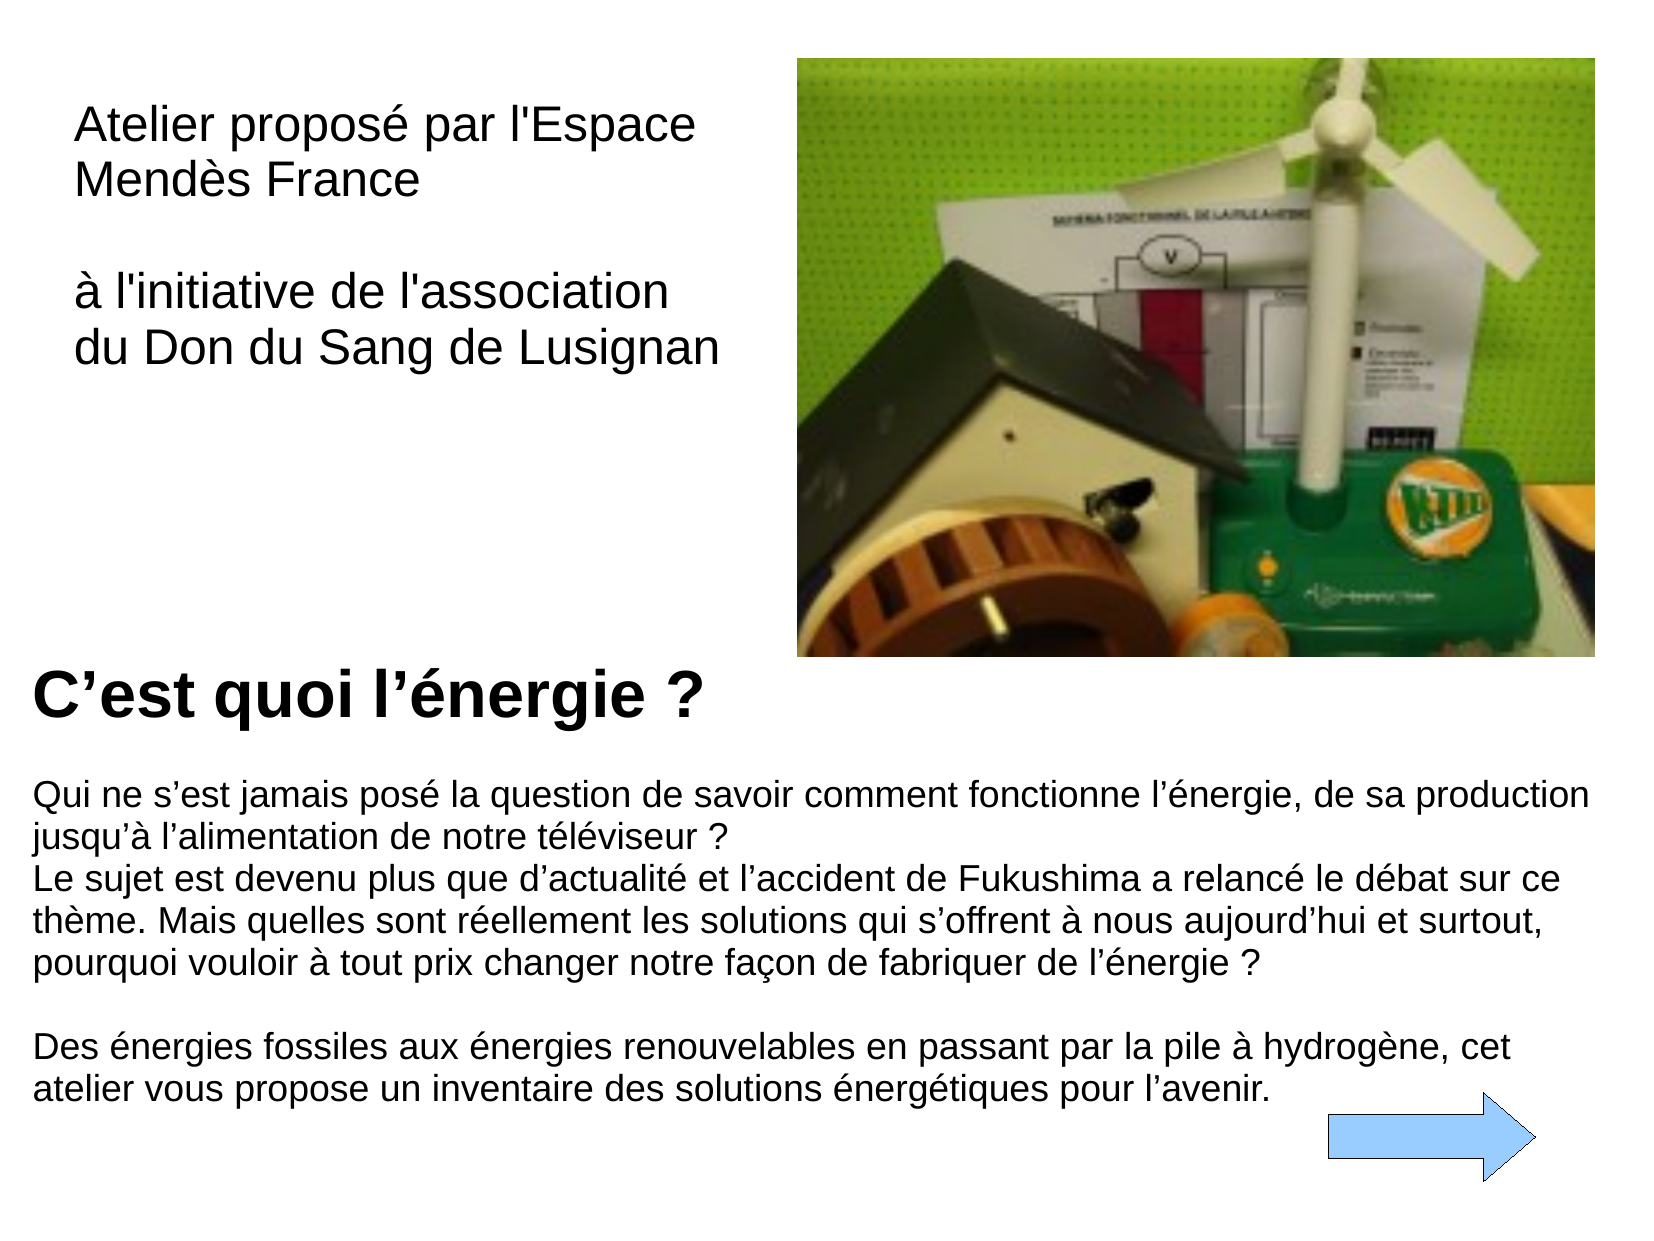

#
Atelier proposé par l'Espace Mendès France
à l'initiative de l'association du Don du Sang de Lusignan
C’est quoi l’énergie ?
Qui ne s’est jamais posé la question de savoir comment fonctionne l’énergie, de sa production jusqu’à l’alimentation de notre téléviseur ?
Le sujet est devenu plus que d’actualité et l’accident de Fukushima a relancé le débat sur ce thème. Mais quelles sont réellement les solutions qui s’offrent à nous aujourd’hui et surtout, pourquoi vouloir à tout prix changer notre façon de fabriquer de l’énergie ?
Des énergies fossiles aux énergies renouvelables en passant par la pile à hydrogène, cet atelier vous propose un inventaire des solutions énergétiques pour l’avenir.